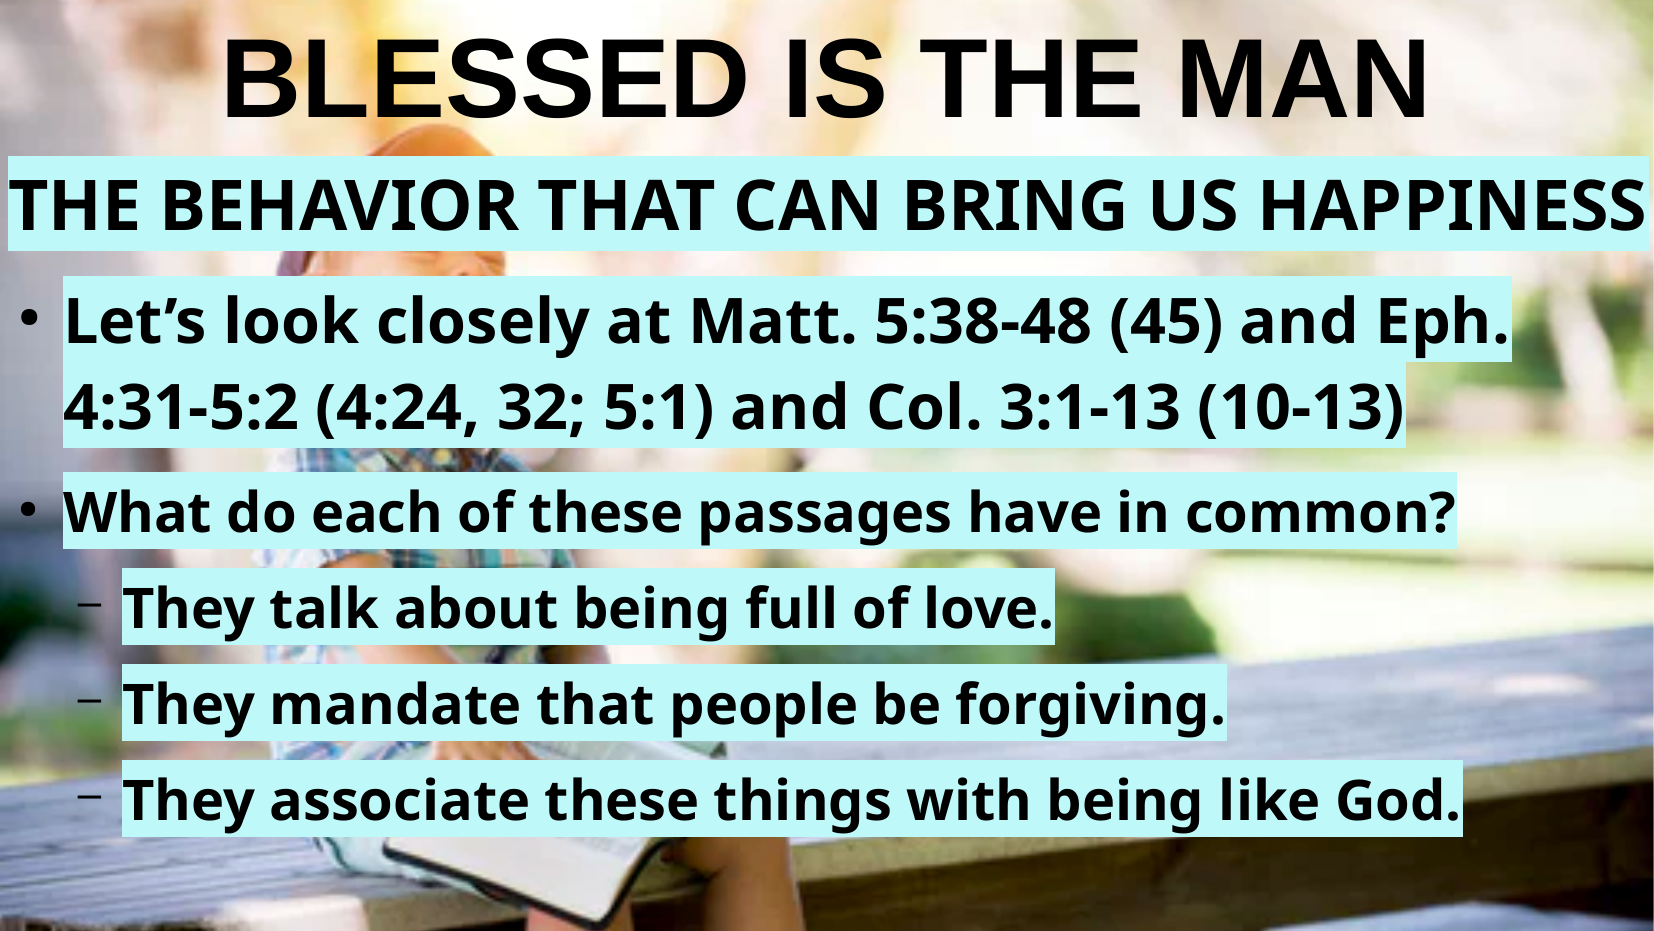

# BLESSED IS THE MAN
THE BEHAVIOR THAT CAN BRING US HAPPINESS
Let’s look closely at Matt. 5:38-48 (45) and Eph. 4:31-5:2 (4:24, 32; 5:1) and Col. 3:1-13 (10-13)
What do each of these passages have in common?
They talk about being full of love.
They mandate that people be forgiving.
They associate these things with being like God.